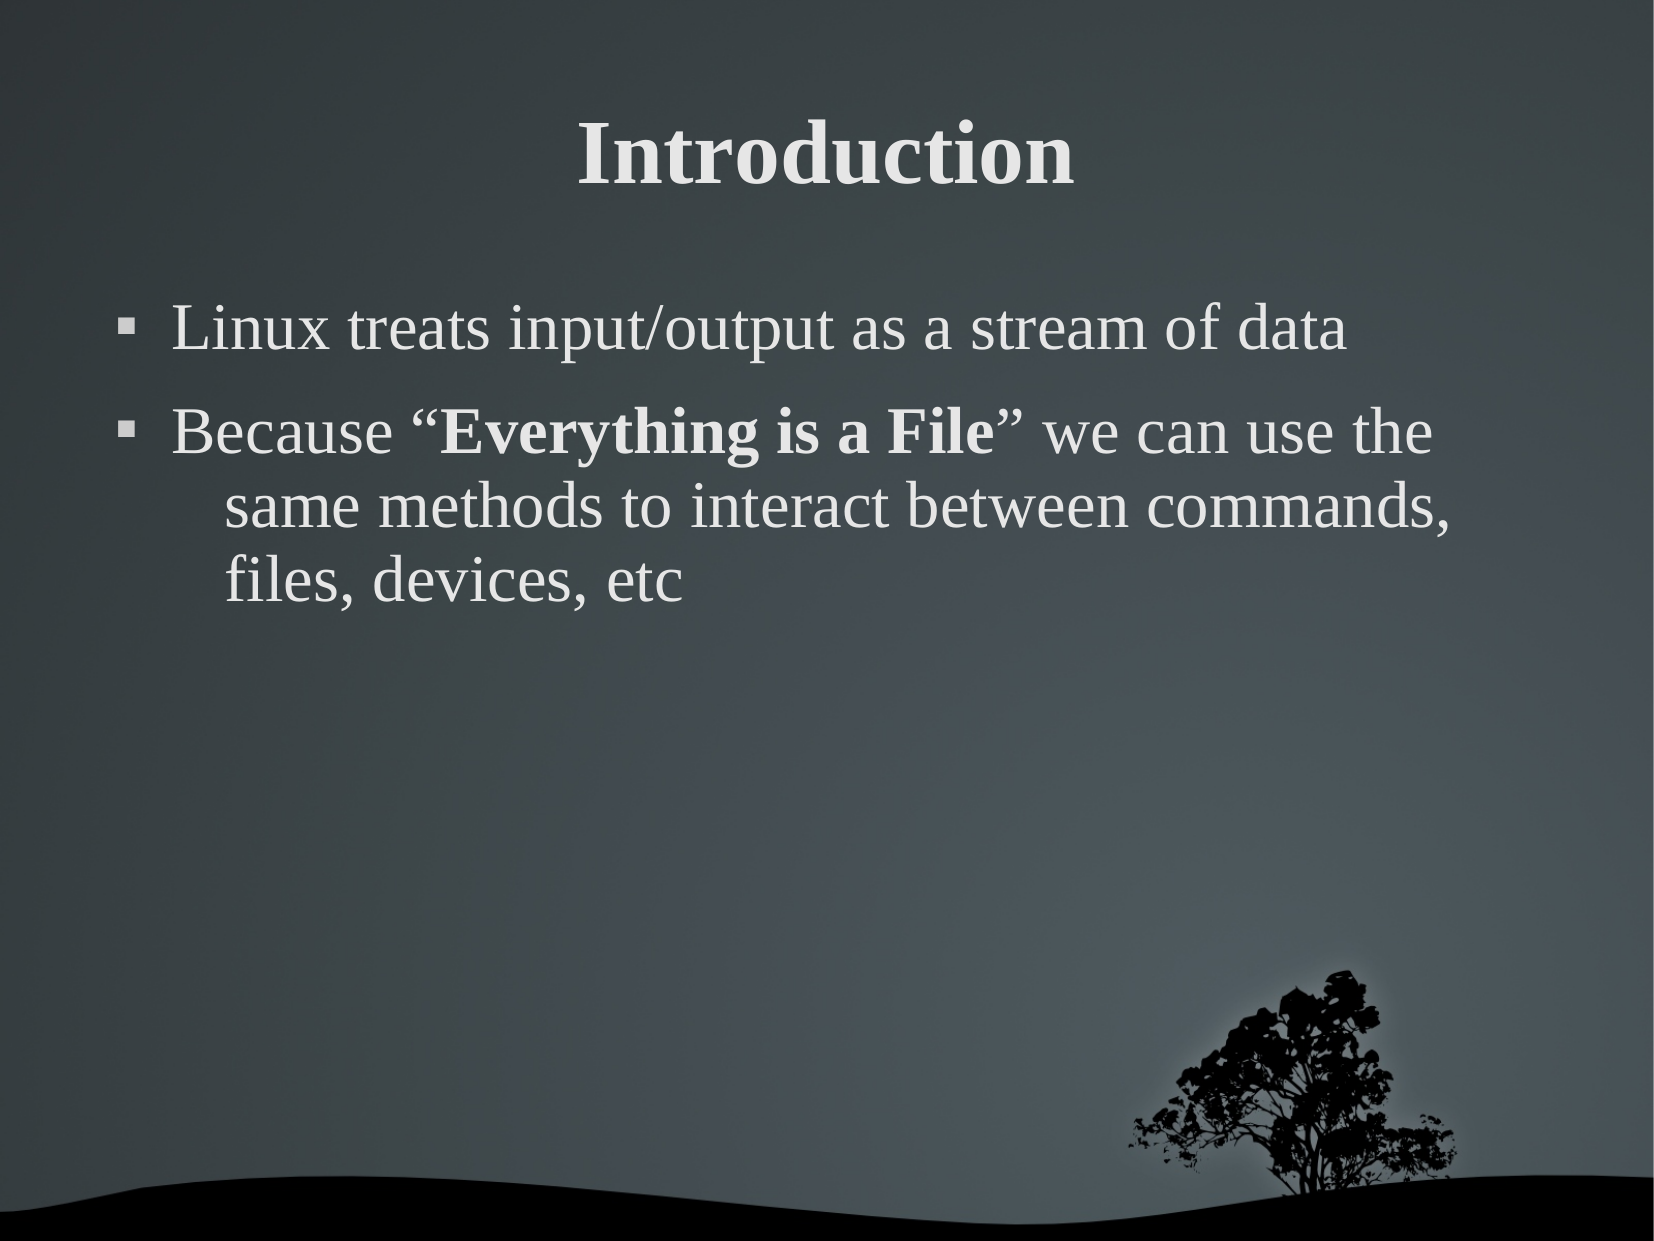

# Introduction
Linux treats input/output as a stream of data
Because “Everything is a File” we can use the same methods to interact between commands, files, devices, etc